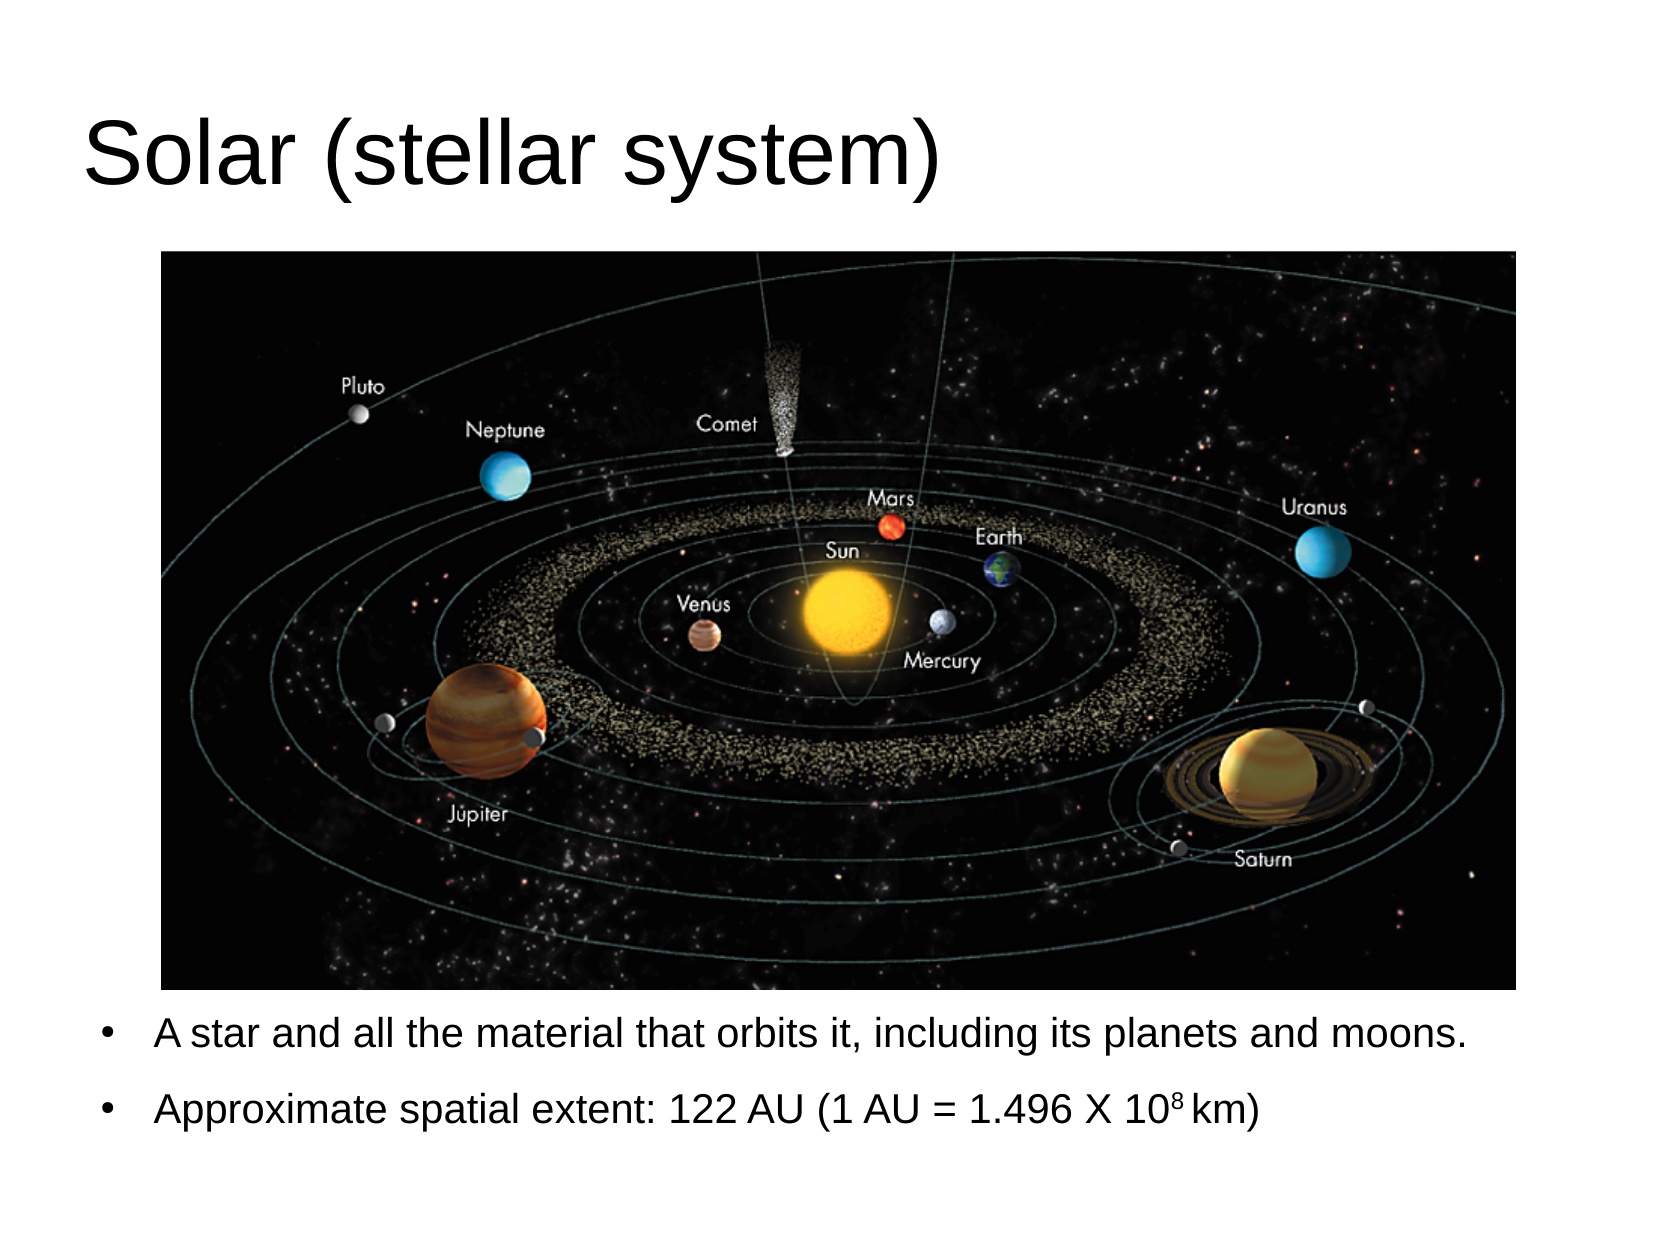

# Solar (stellar system)
A star and all the material that orbits it, including its planets and moons.
Approximate spatial extent: 122 AU (1 AU = 1.496 X 108 km)